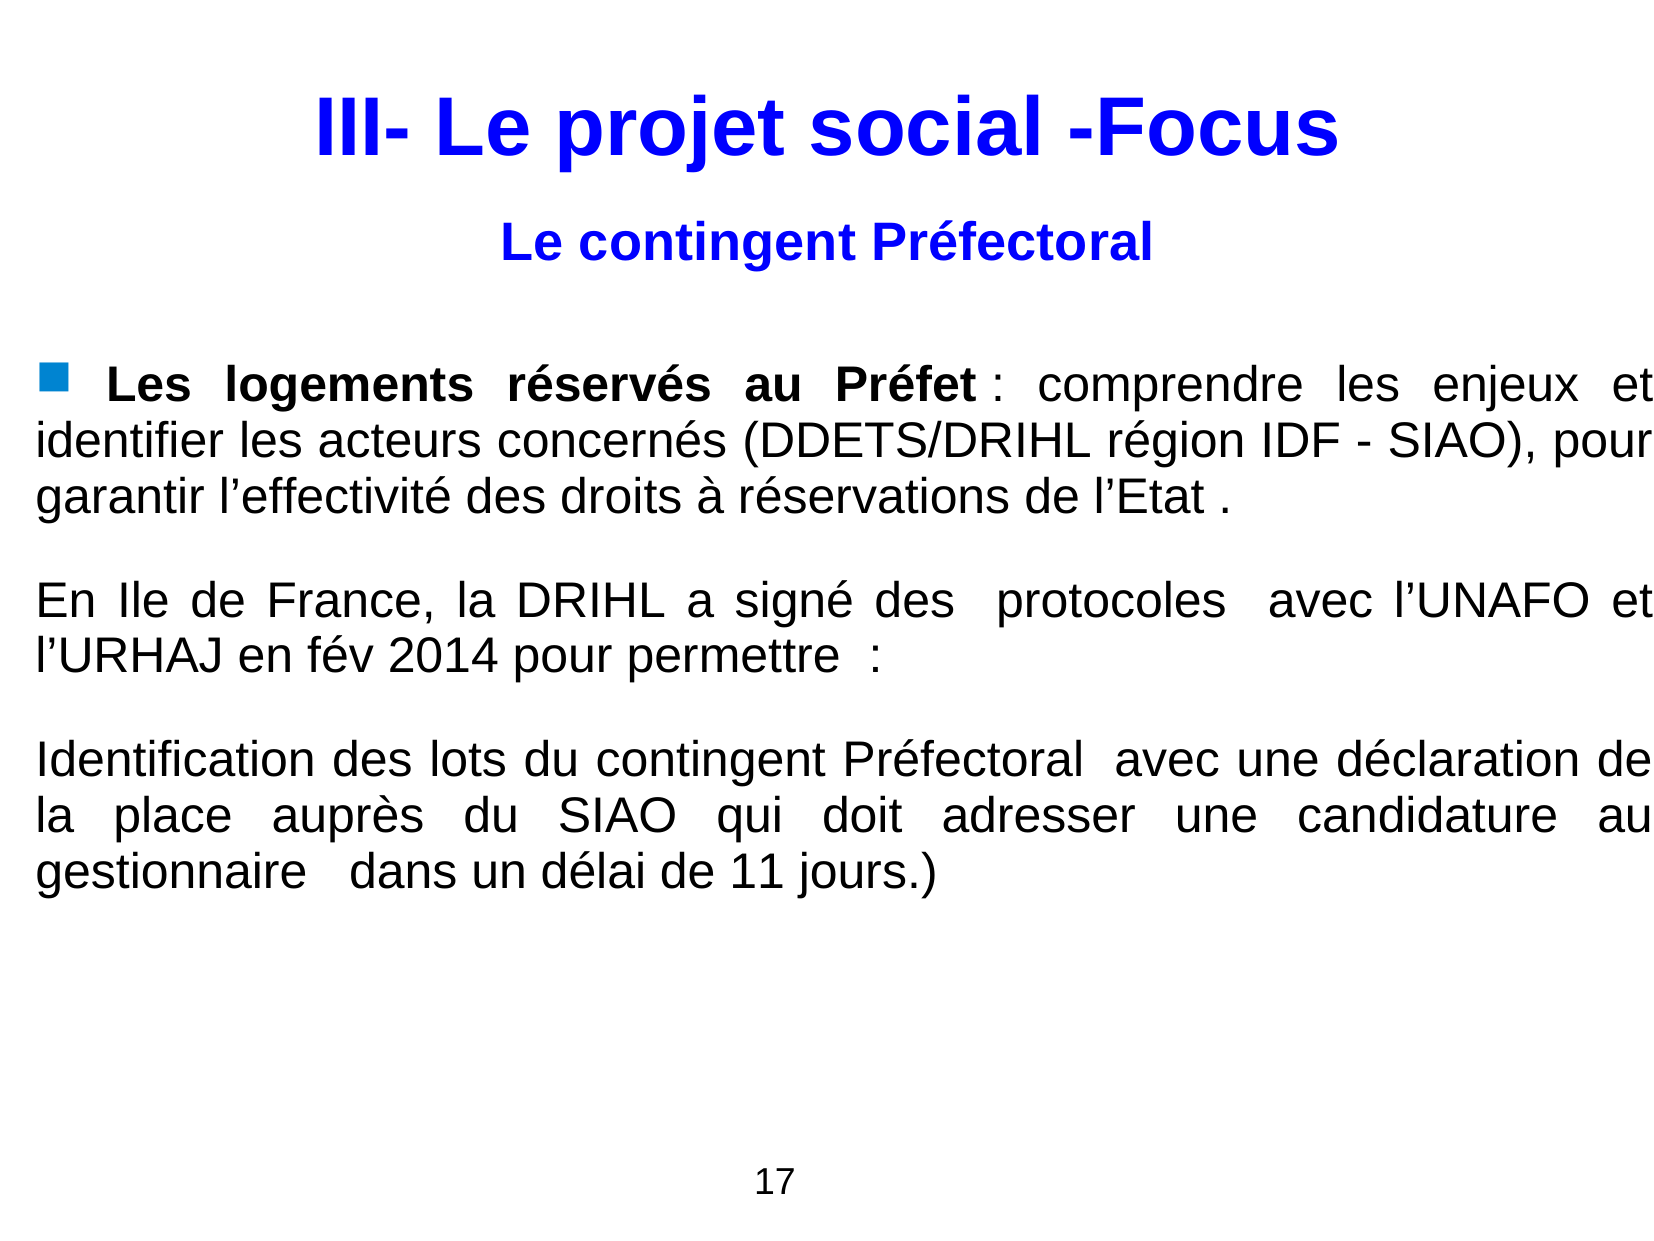

III- Le projet social -Focus
Le contingent Préfectoral
 Les logements réservés au Préfet : comprendre les enjeux et identifier les acteurs concernés (DDETS/DRIHL région IDF - SIAO), pour garantir l’effectivité des droits à réservations de l’Etat .
En Ile de France, la DRIHL a signé des protocoles avec l’UNAFO et l’URHAJ en fév 2014 pour permettre  :
Identification des lots du contingent Préfectoral  avec une déclaration de la place auprès du SIAO qui doit adresser une candidature au gestionnaire dans un délai de 11 jours.)